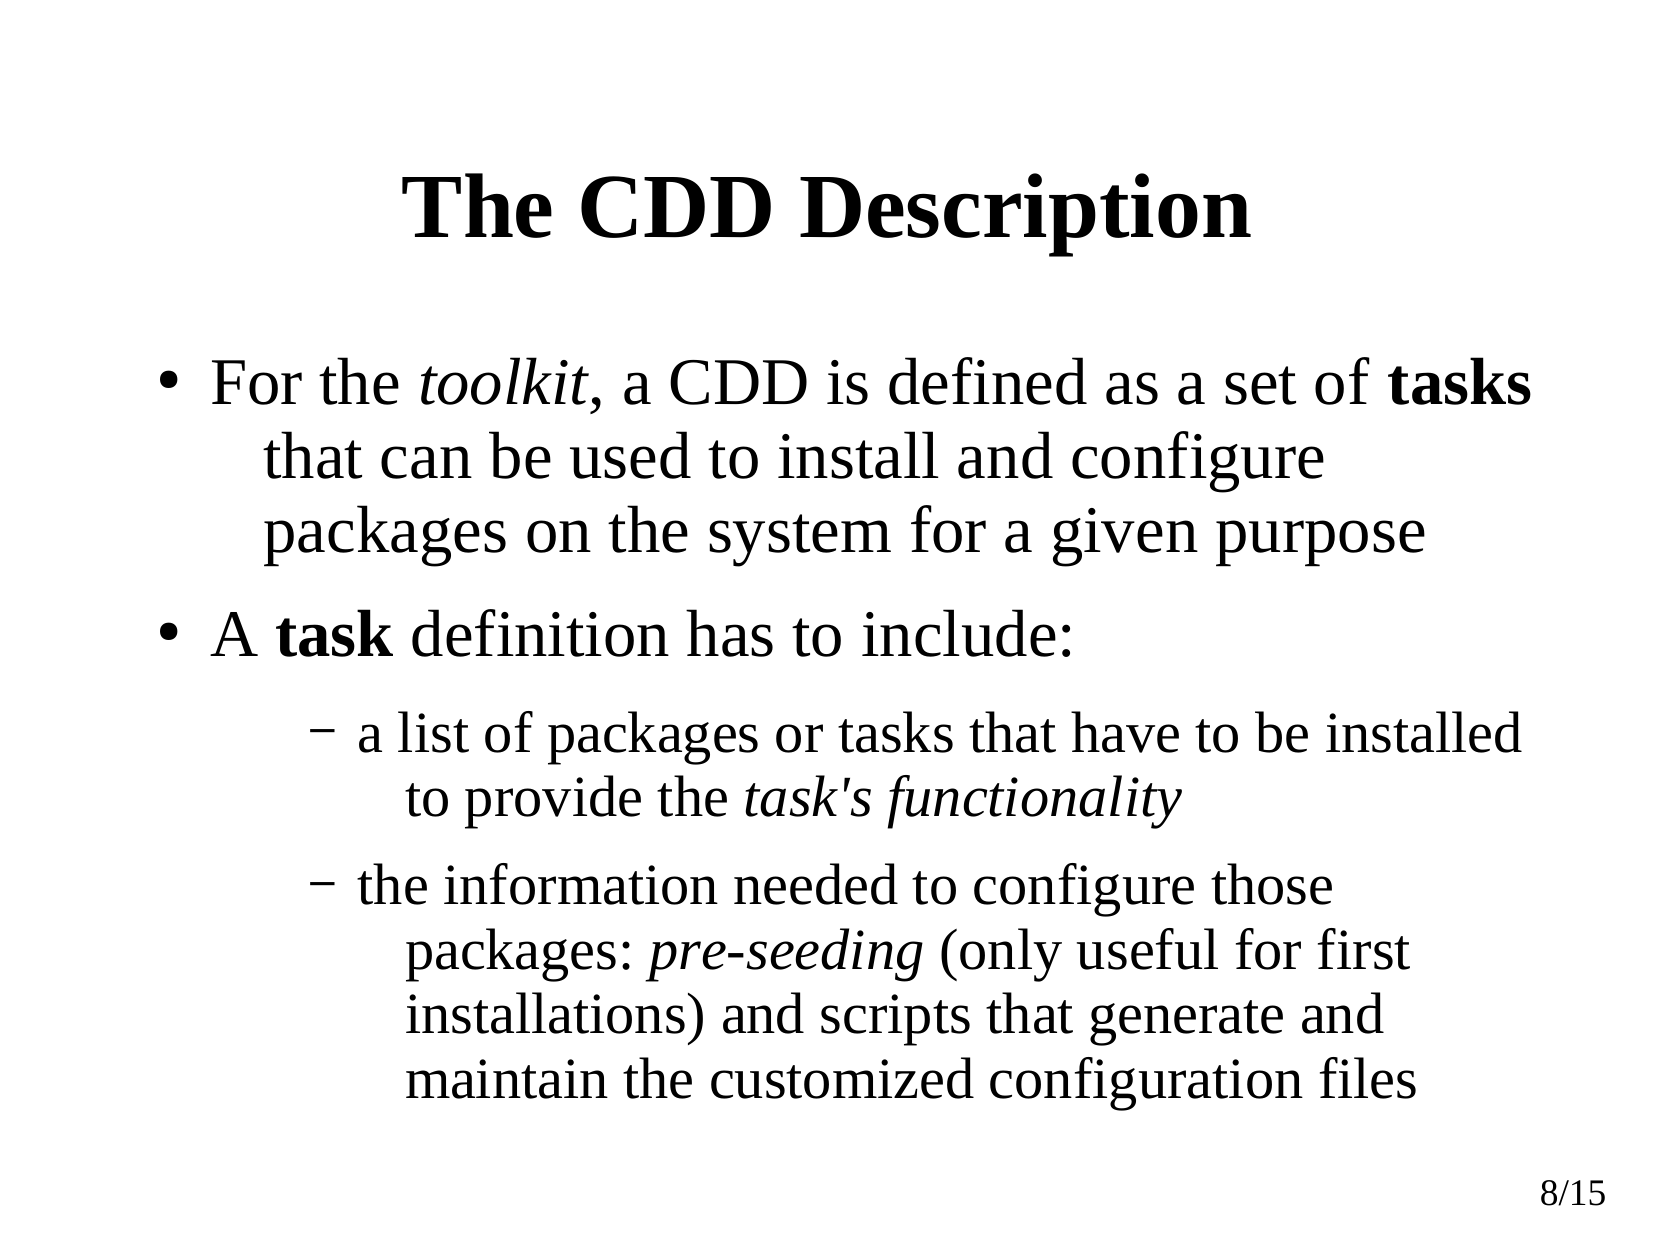

# The CDD Description
For the toolkit, a CDD is defined as a set of tasks that can be used to install and configure packages on the system for a given purpose
A task definition has to include:
a list of packages or tasks that have to be installed to provide the task's functionality
the information needed to configure those packages: pre-seeding (only useful for first installations) and scripts that generate and maintain the customized configuration files